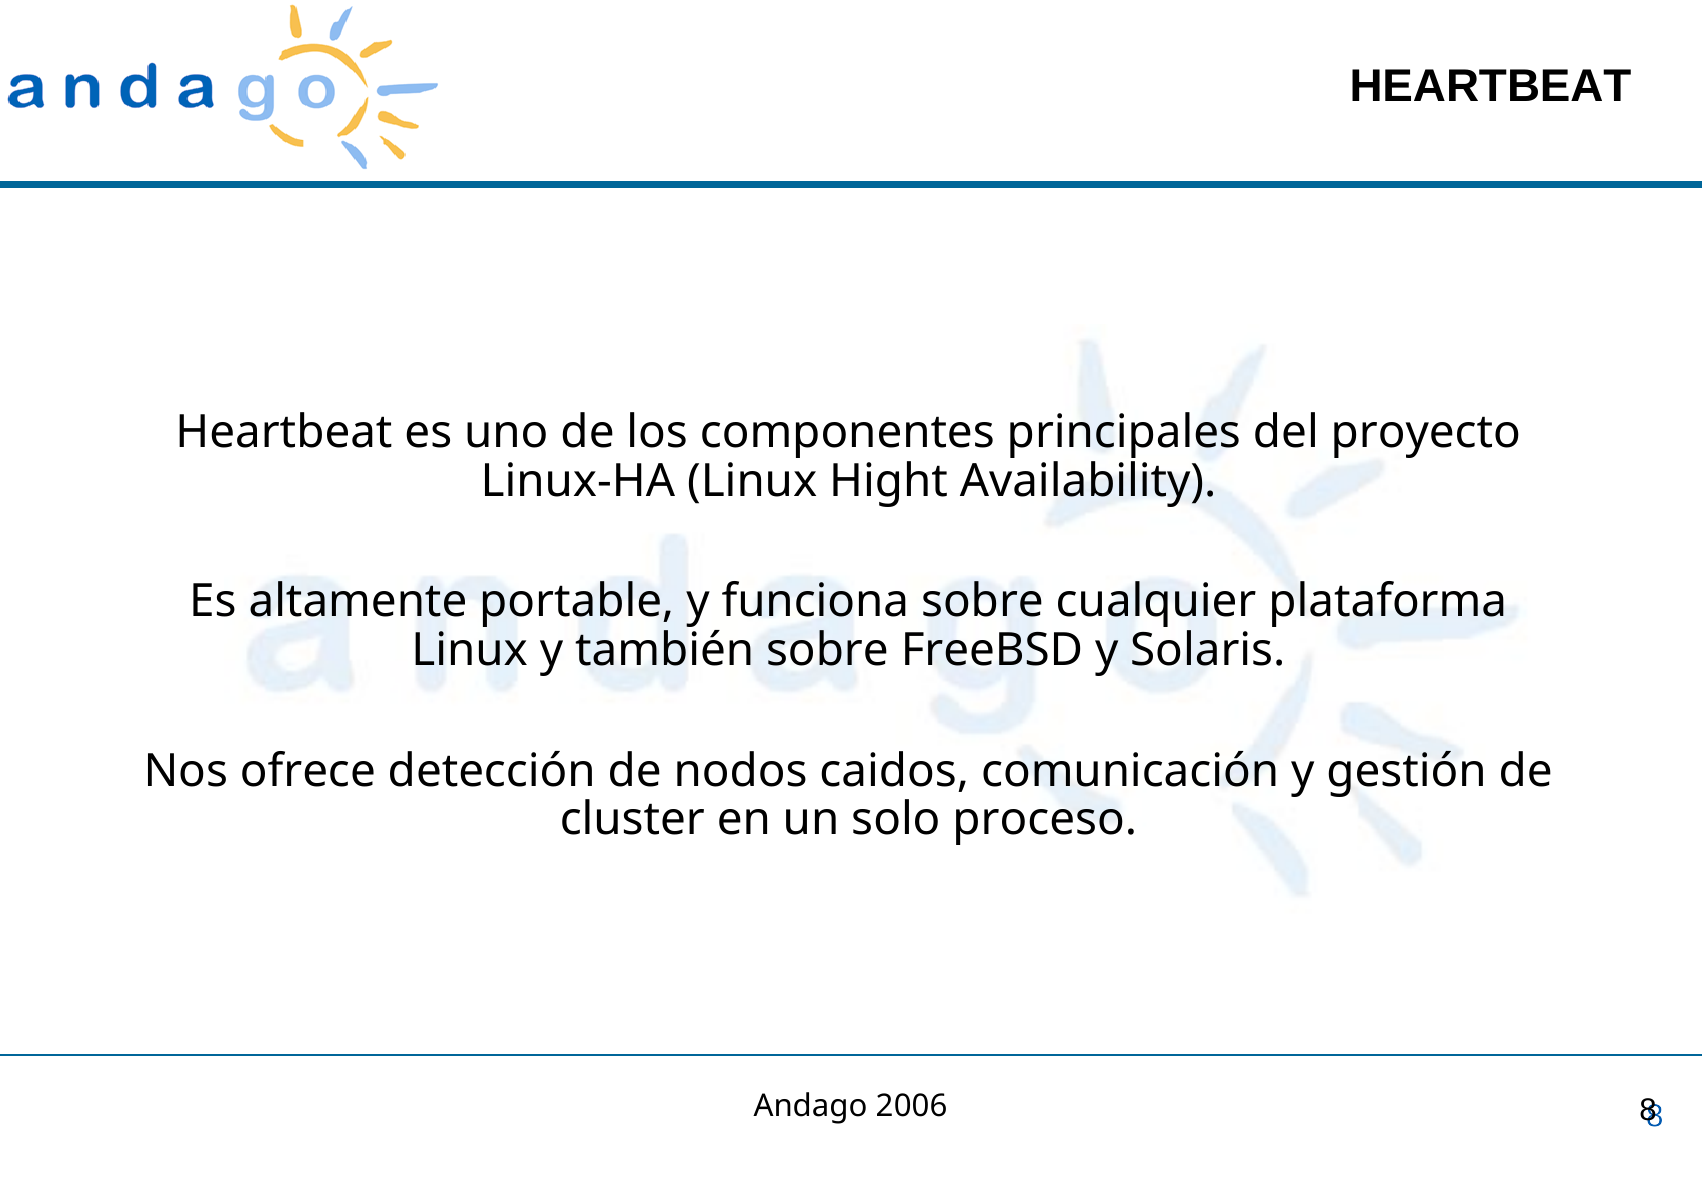

# HEARTBEAT
Heartbeat es uno de los componentes principales del proyecto Linux-HA (Linux Hight Availability).
Es altamente portable, y funciona sobre cualquier plataforma Linux y también sobre FreeBSD y Solaris.
Nos ofrece detección de nodos caidos, comunicación y gestión de cluster en un solo proceso.